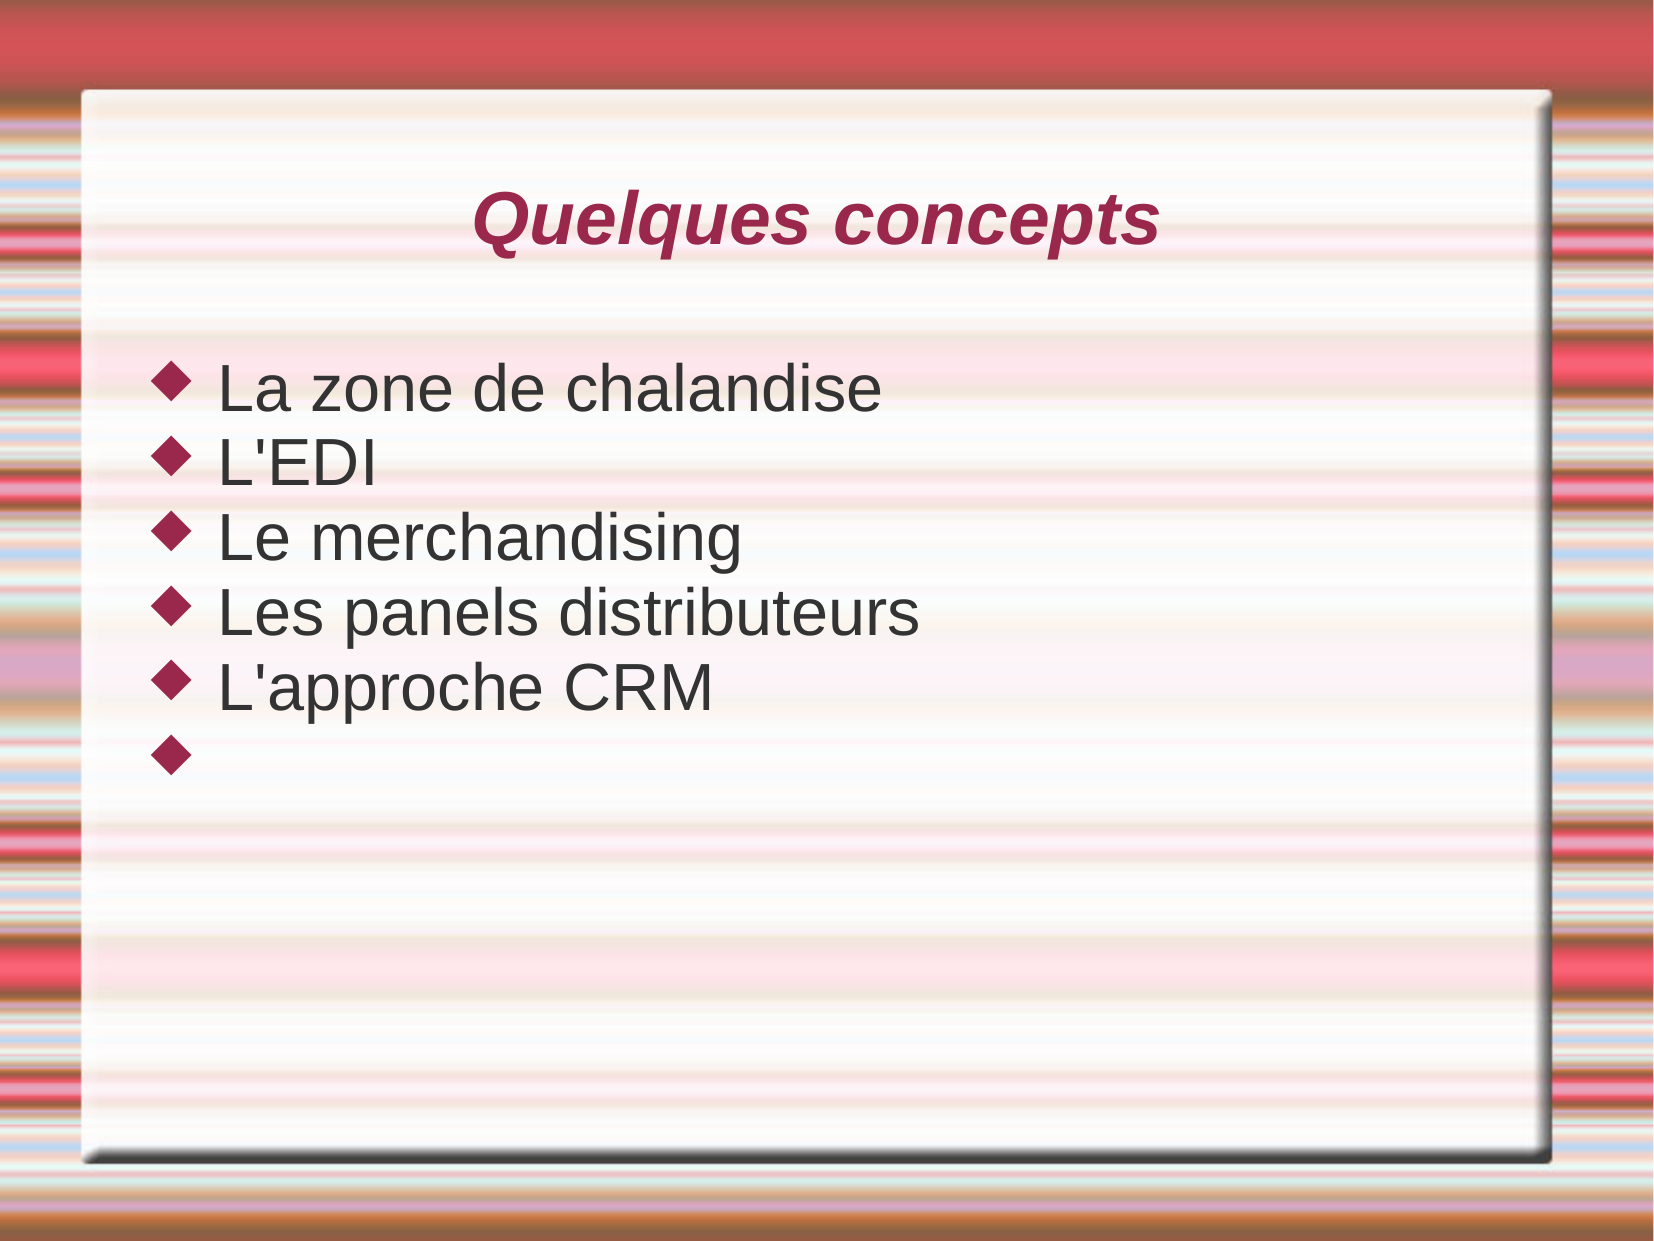

# Quelques concepts
La zone de chalandise
L'EDI
Le merchandising
Les panels distributeurs
L'approche CRM